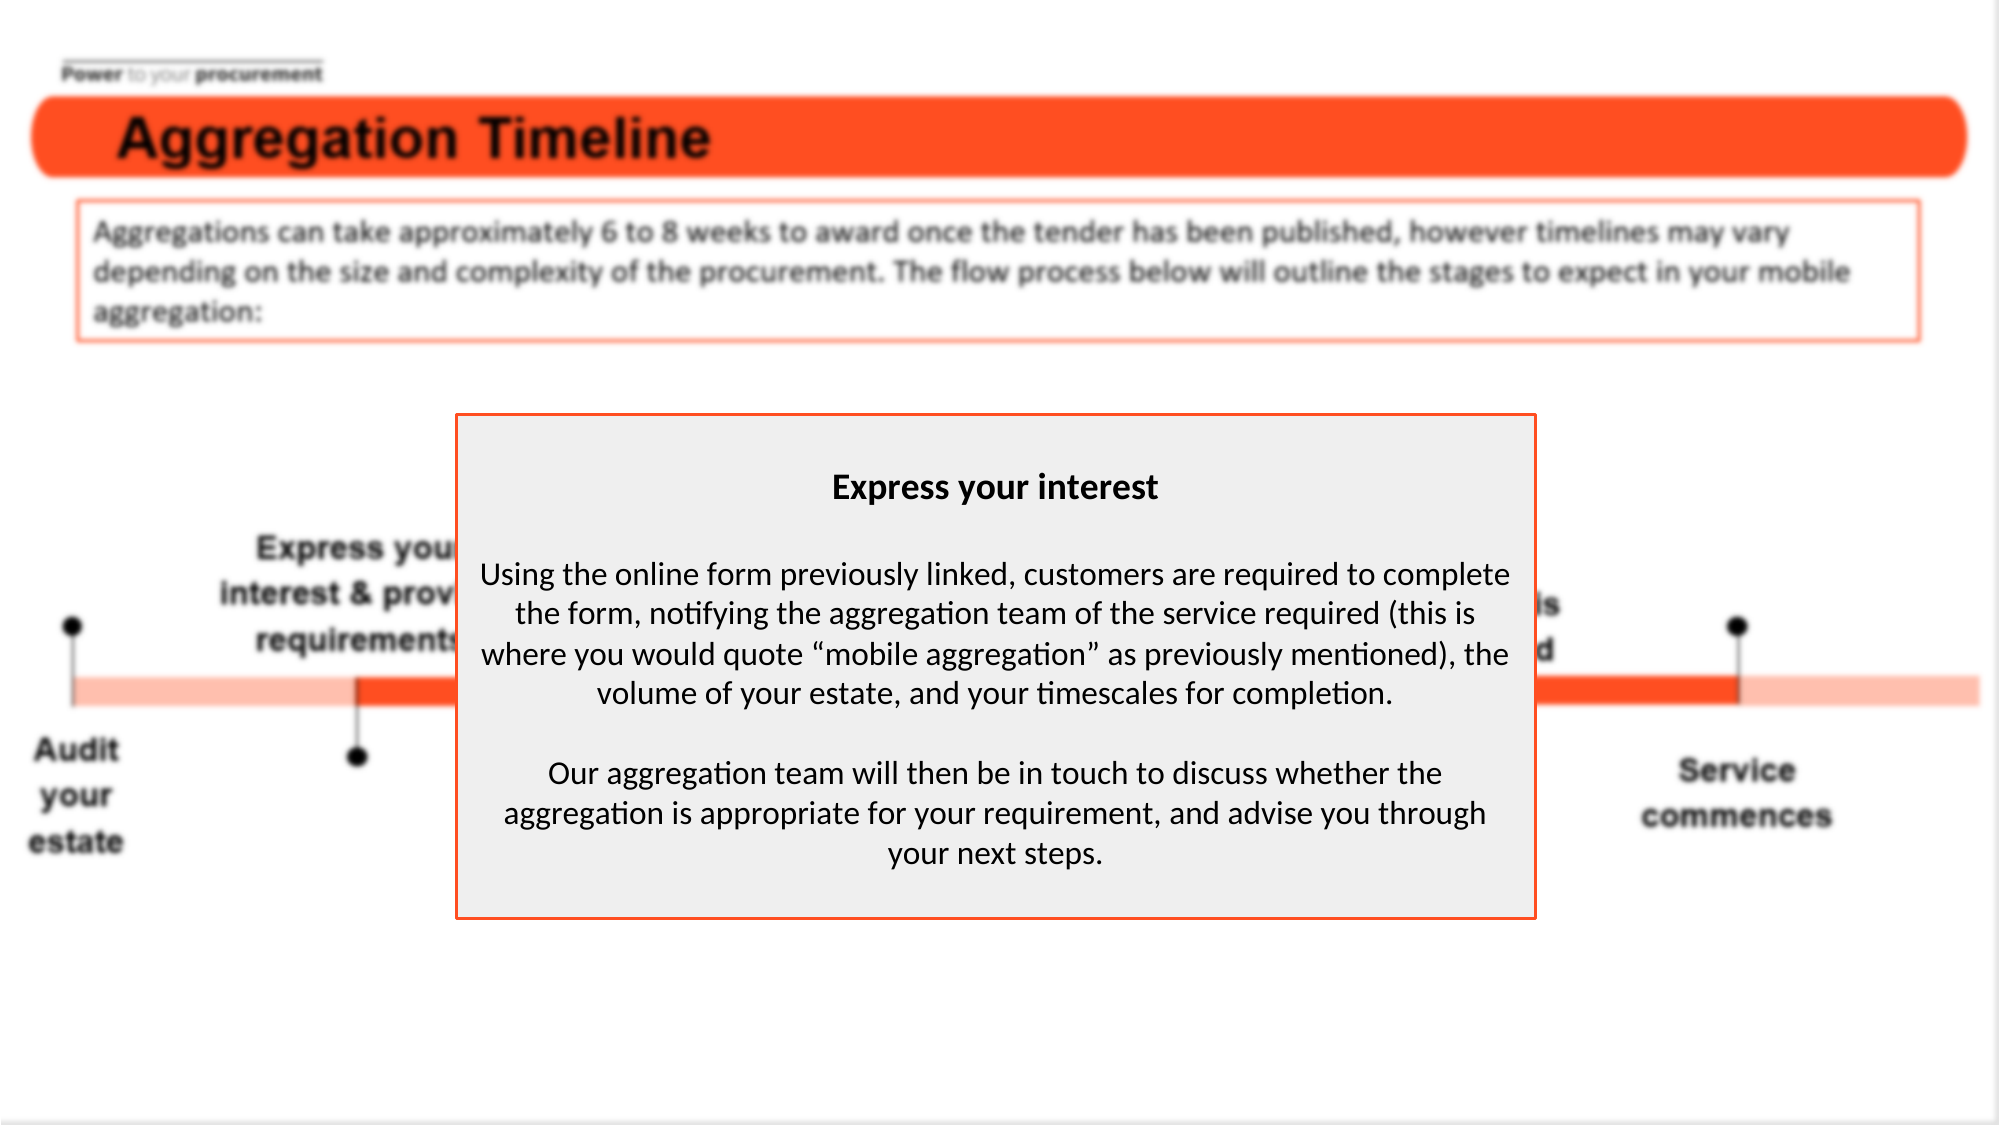

Express your interest
Using the online form previously linked, customers are required to complete the form, notifying the aggregation team of the service required (this is where you would quote “mobile aggregation” as previously mentioned), the volume of your estate, and your timescales for completion.
Our aggregation team will then be in touch to discuss whether the aggregation is appropriate for your requirement, and advise you through your next steps.